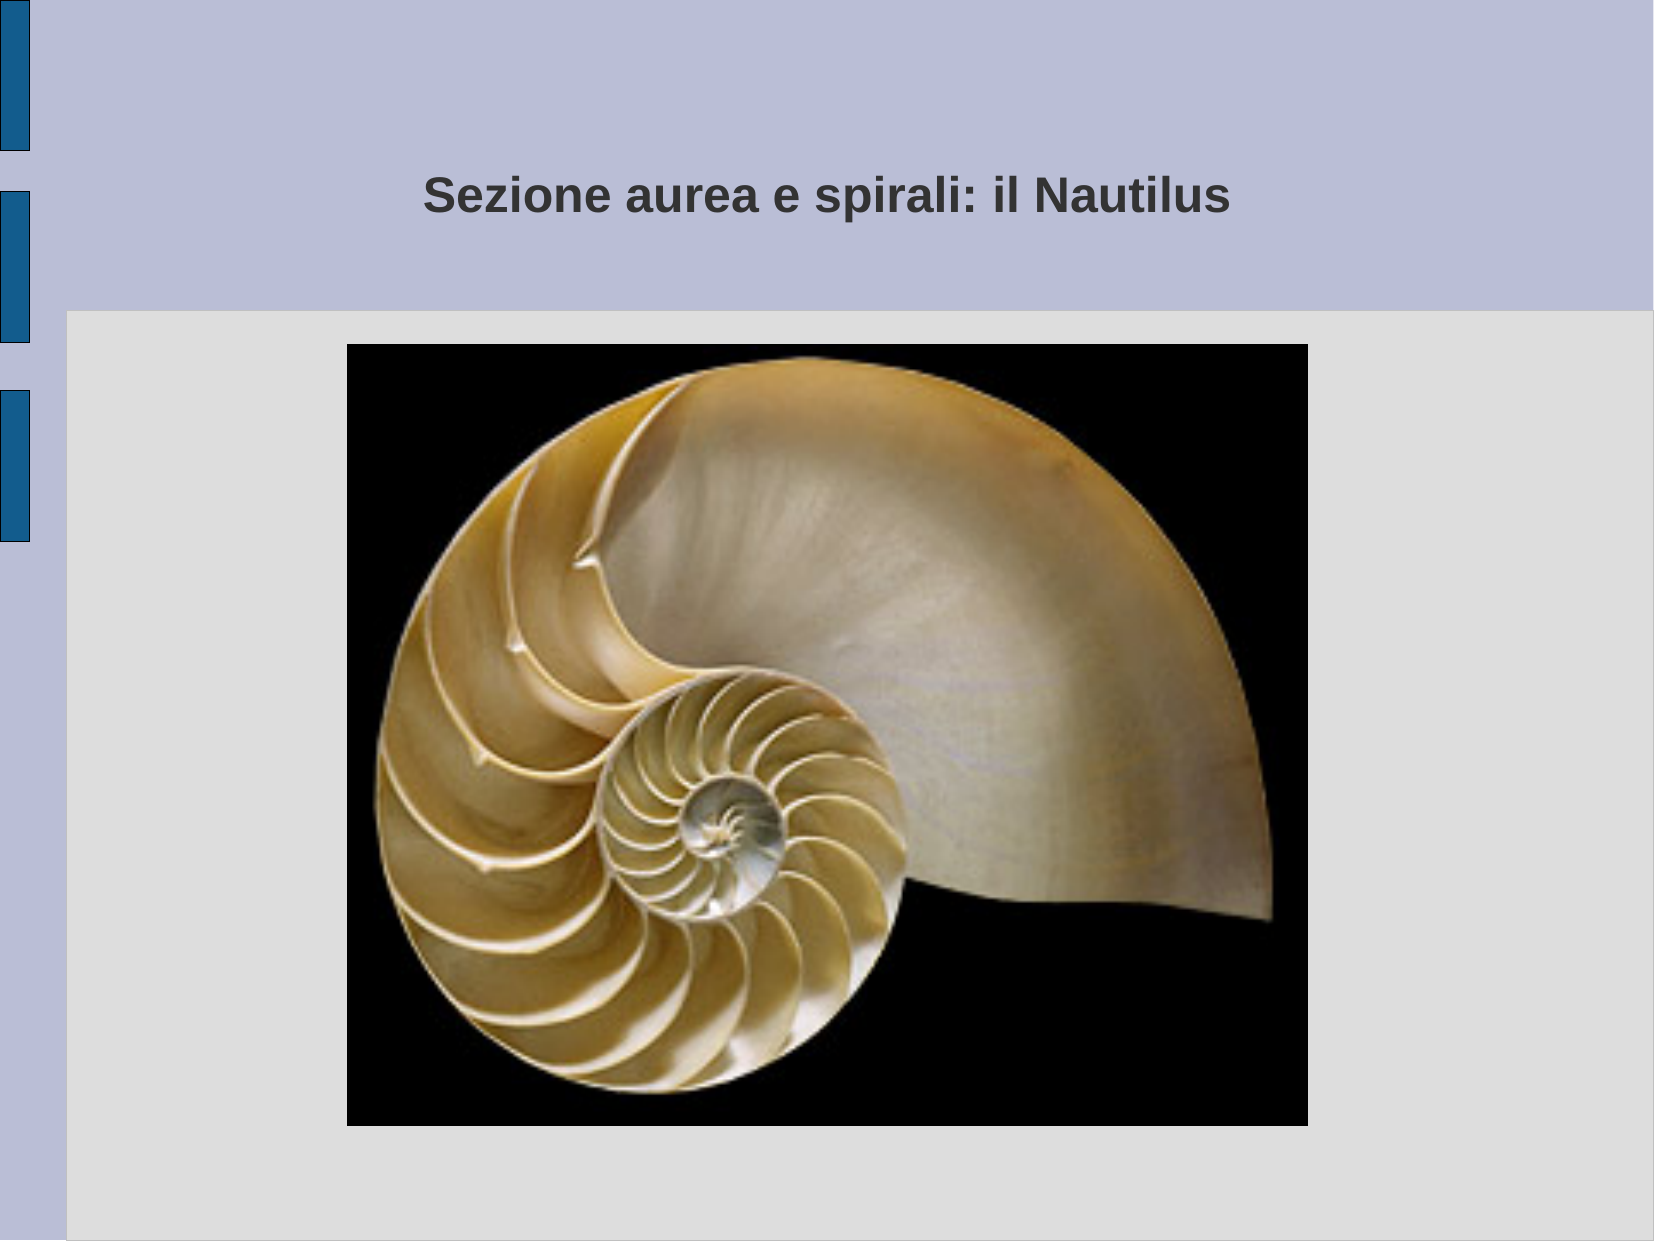

# Sezione aurea e spirali: il Nautilus